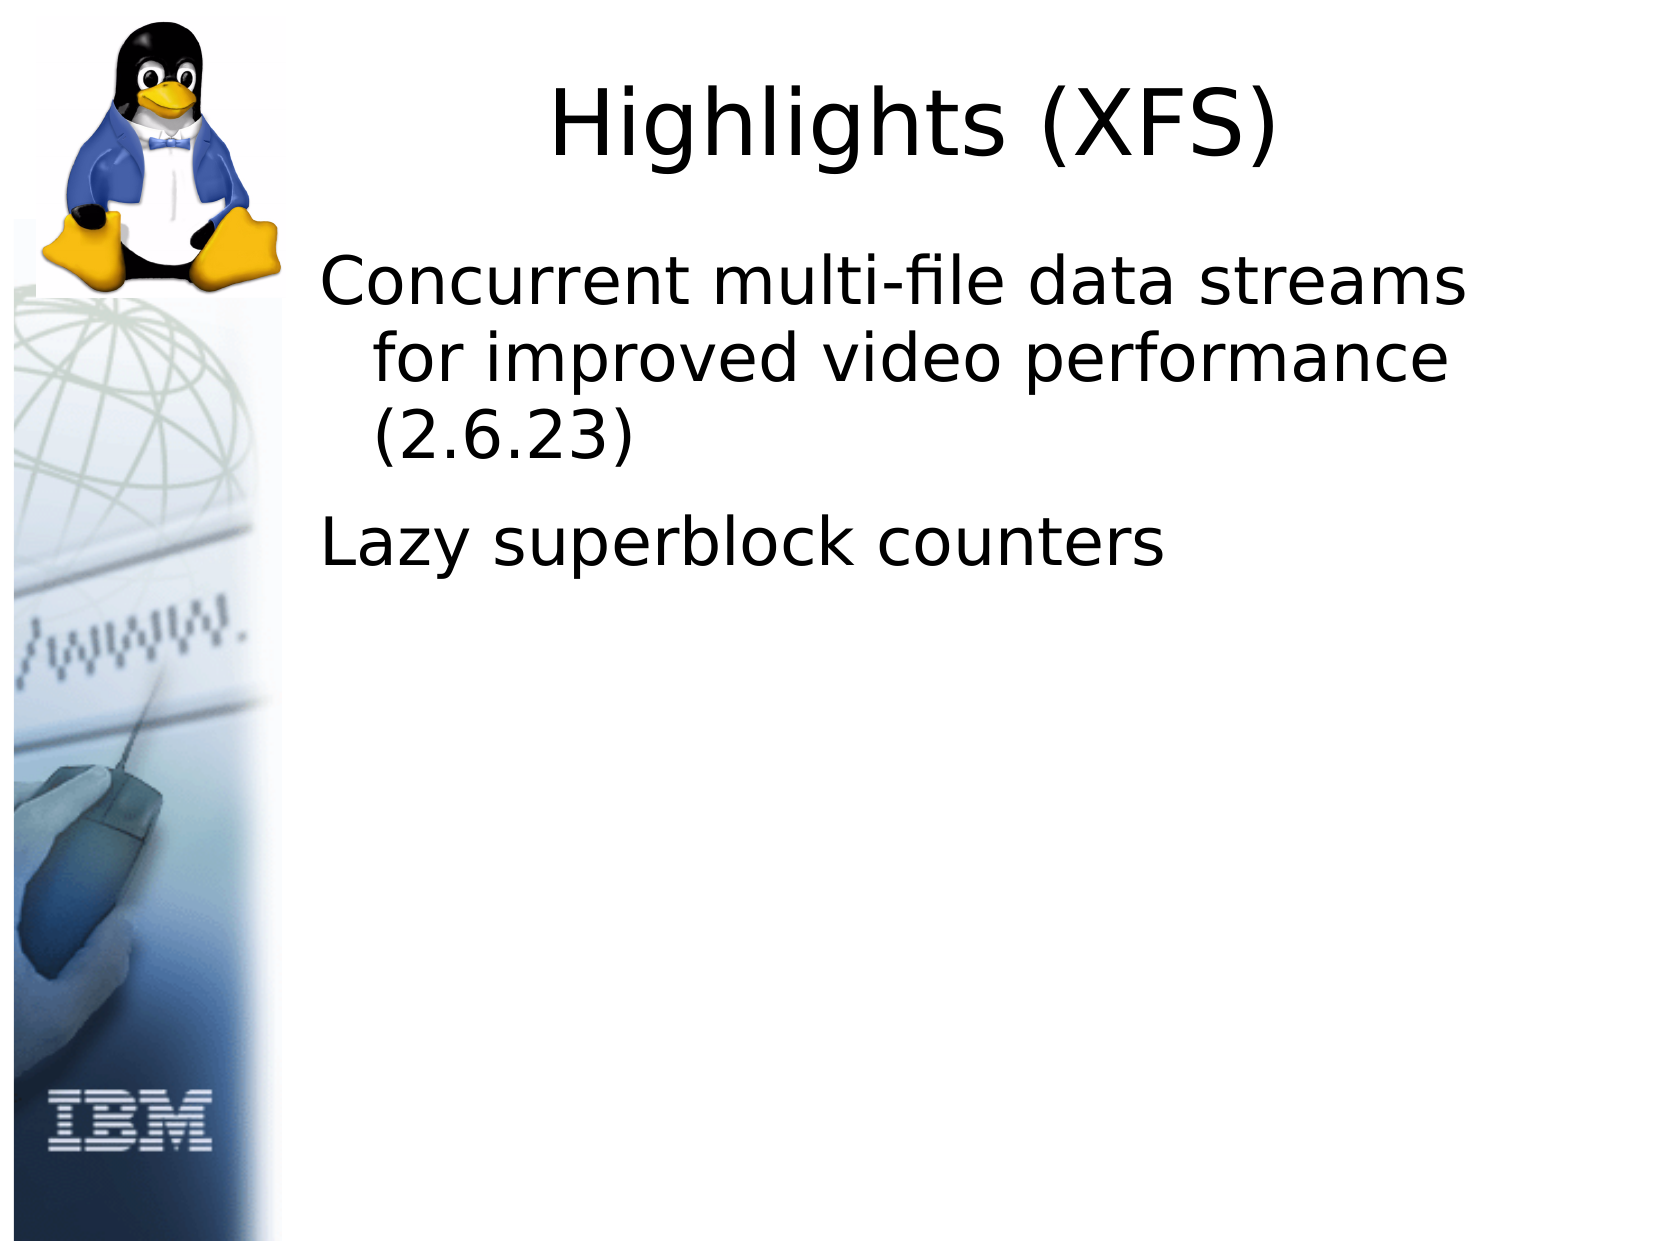

# Highlights (XFS)
Concurrent multi-file data streams for improved video performance (2.6.23)
Lazy superblock counters